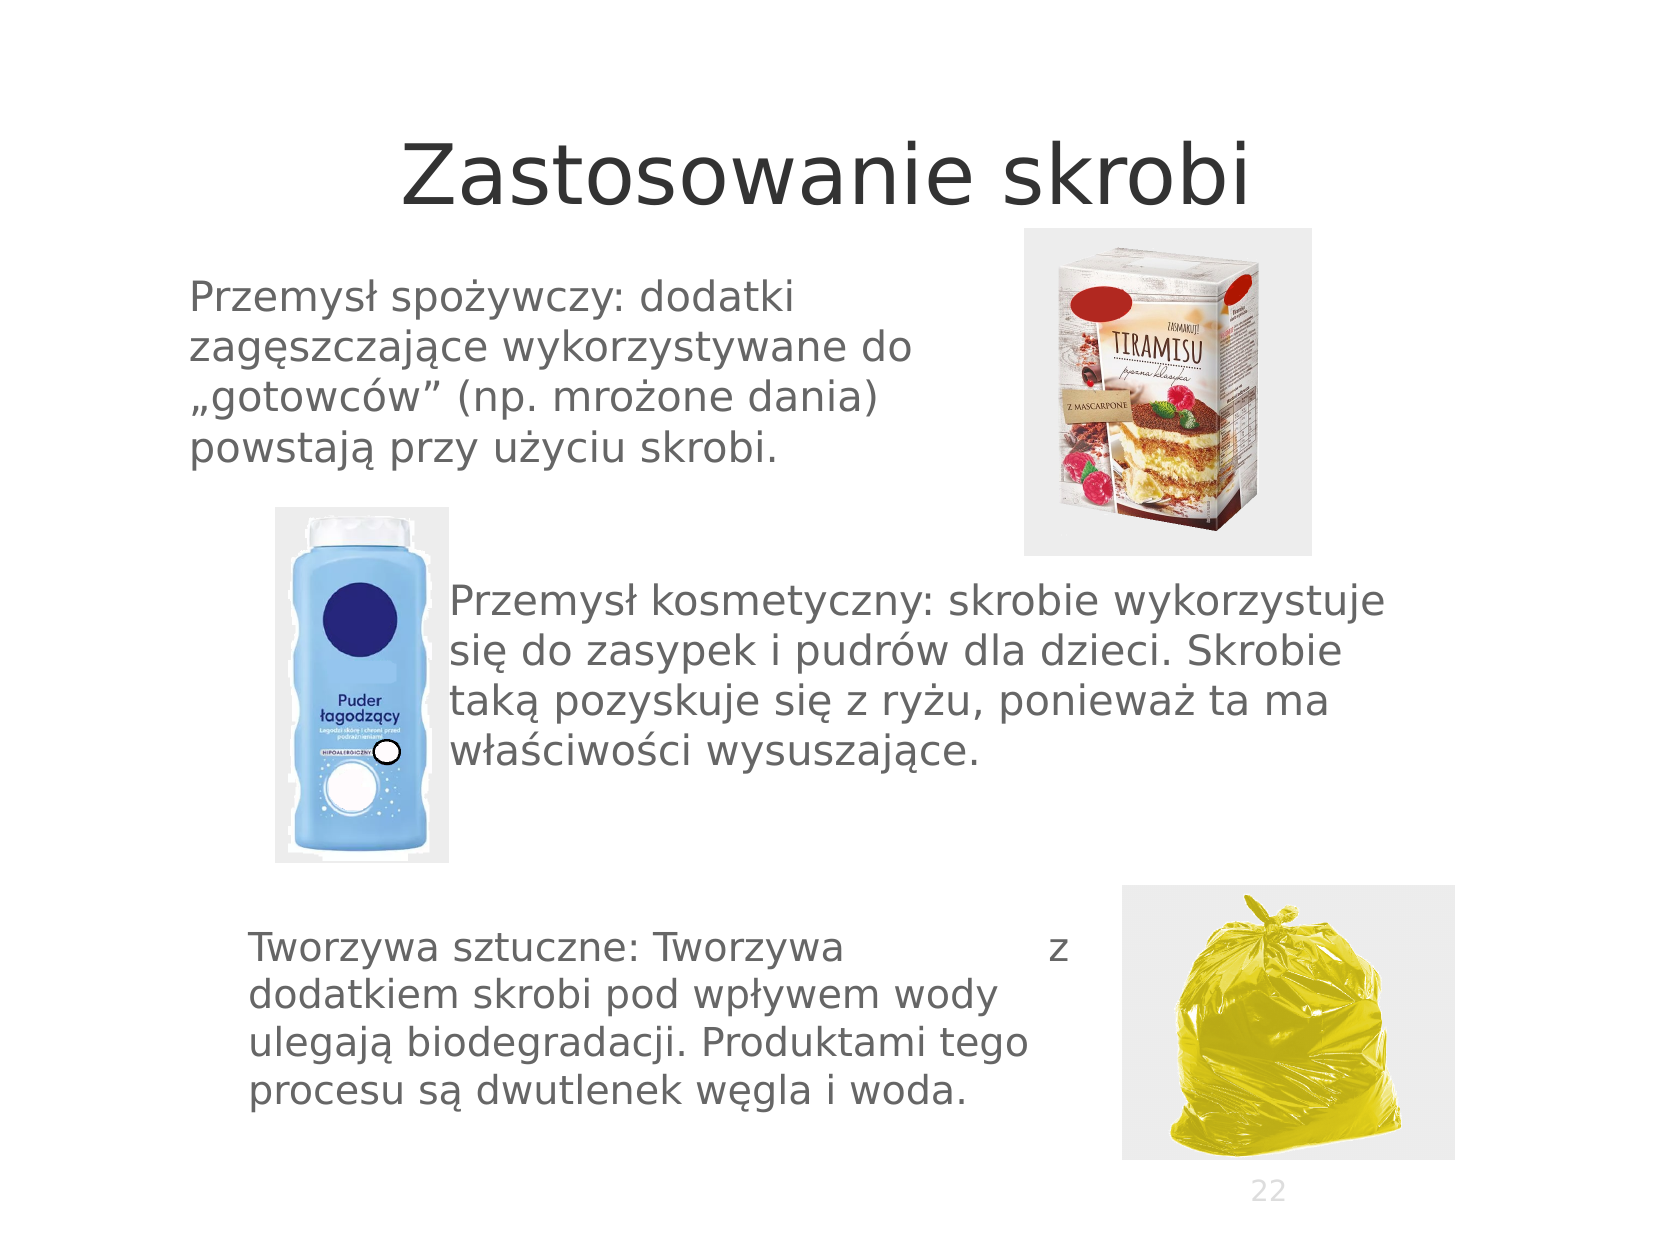

# Zastosowanie skrobi
Przemysł spożywczy: dodatki zagęszczające wykorzystywane do „gotowców” (np. mrożone dania) powstają przy użyciu skrobi.
Przemysł kosmetyczny: skrobie wykorzystuje się do zasypek i pudrów dla dzieci. Skrobie taką pozyskuje się z ryżu, ponieważ ta ma właściwości wysuszające.
Tworzywa sztuczne: Tworzywa z dodatkiem skrobi pod wpływem wody ulegają biodegradacji. Produktami tego procesu są dwutlenek węgla i woda.